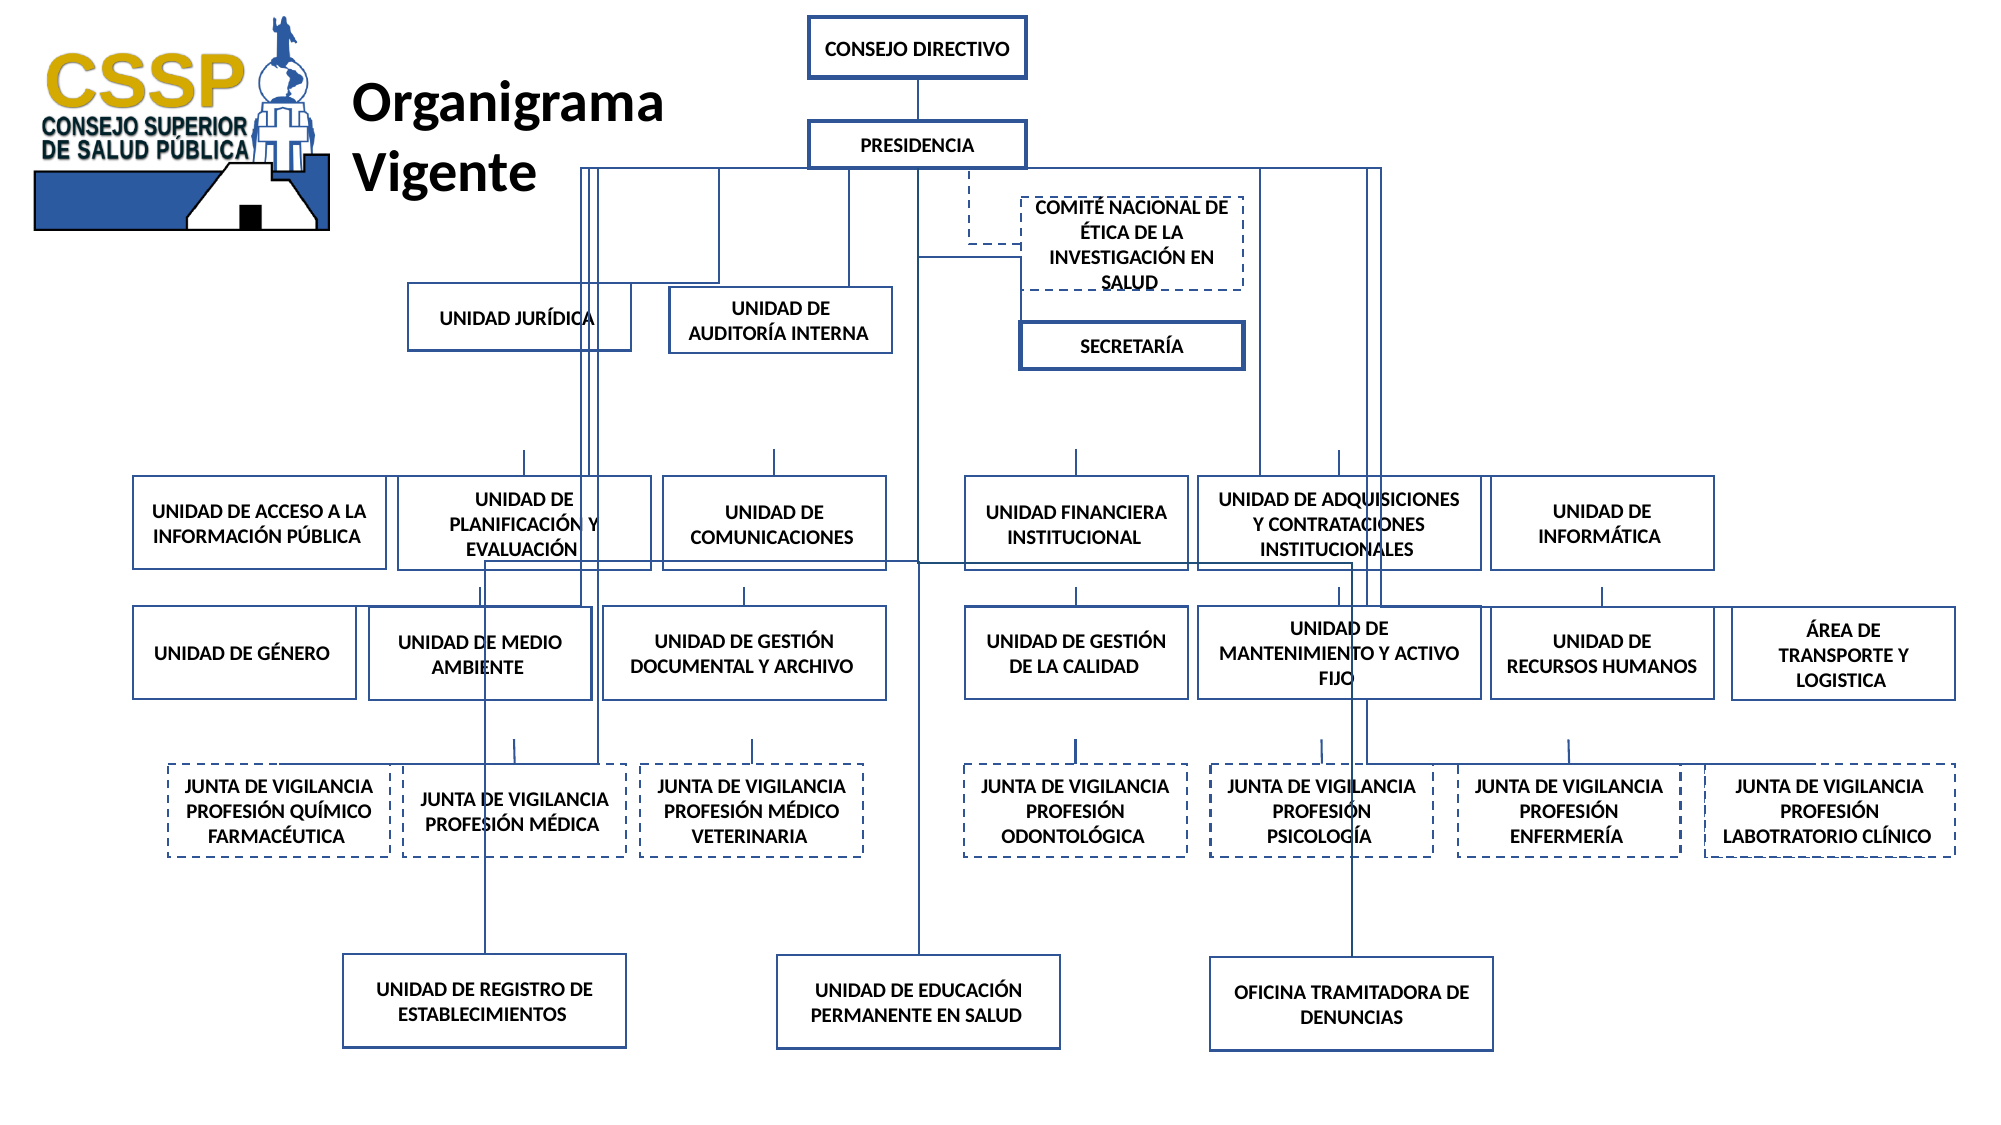

CONSEJO DIRECTIVO
Organigrama
Vigente
PRESIDENCIA
COMITÉ NACIONAL DE ÉTICA DE LA INVESTIGACIÓN EN SALUD
UNIDAD JURÍDICA
UNIDAD DE AUDITORÍA INTERNA
SECRETARÍA
UNIDAD DE ACCESO A LA INFORMACIÓN PÚBLICA
UNIDAD DE INFORMÁTICA
UNIDAD FINANCIERA INSTITUCIONAL
UNIDAD DE ADQUISICIONES Y CONTRATACIONES INSTITUCIONALES
UNIDAD DE PLANIFICACIÓN Y EVALUACIÓN
UNIDAD DE COMUNICACIONES
UNIDAD DE GÉNERO
UNIDAD DE MANTENIMIENTO Y ACTIVO FIJO
UNIDAD DE GESTIÓN DOCUMENTAL Y ARCHIVO
UNIDAD DE GESTIÓN DE LA CALIDAD
UNIDAD DE MEDIO AMBIENTE
UNIDAD DE RECURSOS HUMANOS
ÁREA DE TRANSPORTE Y LOGISTICA
JUNTA DE VIGILANCIA PROFESIÓN ODONTOLÓGICA
JUNTA DE VIGILANCIA PROFESIÓN PSICOLOGÍA
JUNTA DE VIGILANCIA PROFESIÓN ENFERMERÍA
JUNTA DE VIGILANCIA PROFESIÓN LABOTRATORIO CLÍNICO
JUNTA DE VIGILANCIA PROFESIÓN QUÍMICO FARMACÉUTICA
JUNTA DE VIGILANCIA PROFESIÓN MÉDICA
JUNTA DE VIGILANCIA PROFESIÓN MÉDICO VETERINARIA
JUNTA DE VIGILANCIA PROFESIÓN ENFERMERÍA
UNIDAD DE REGISTRO DE ESTABLECIMIENTOS
UNIDAD DE EDUCACIÓN PERMANENTE EN SALUD
OFICINA TRAMITADORA DE DENUNCIAS